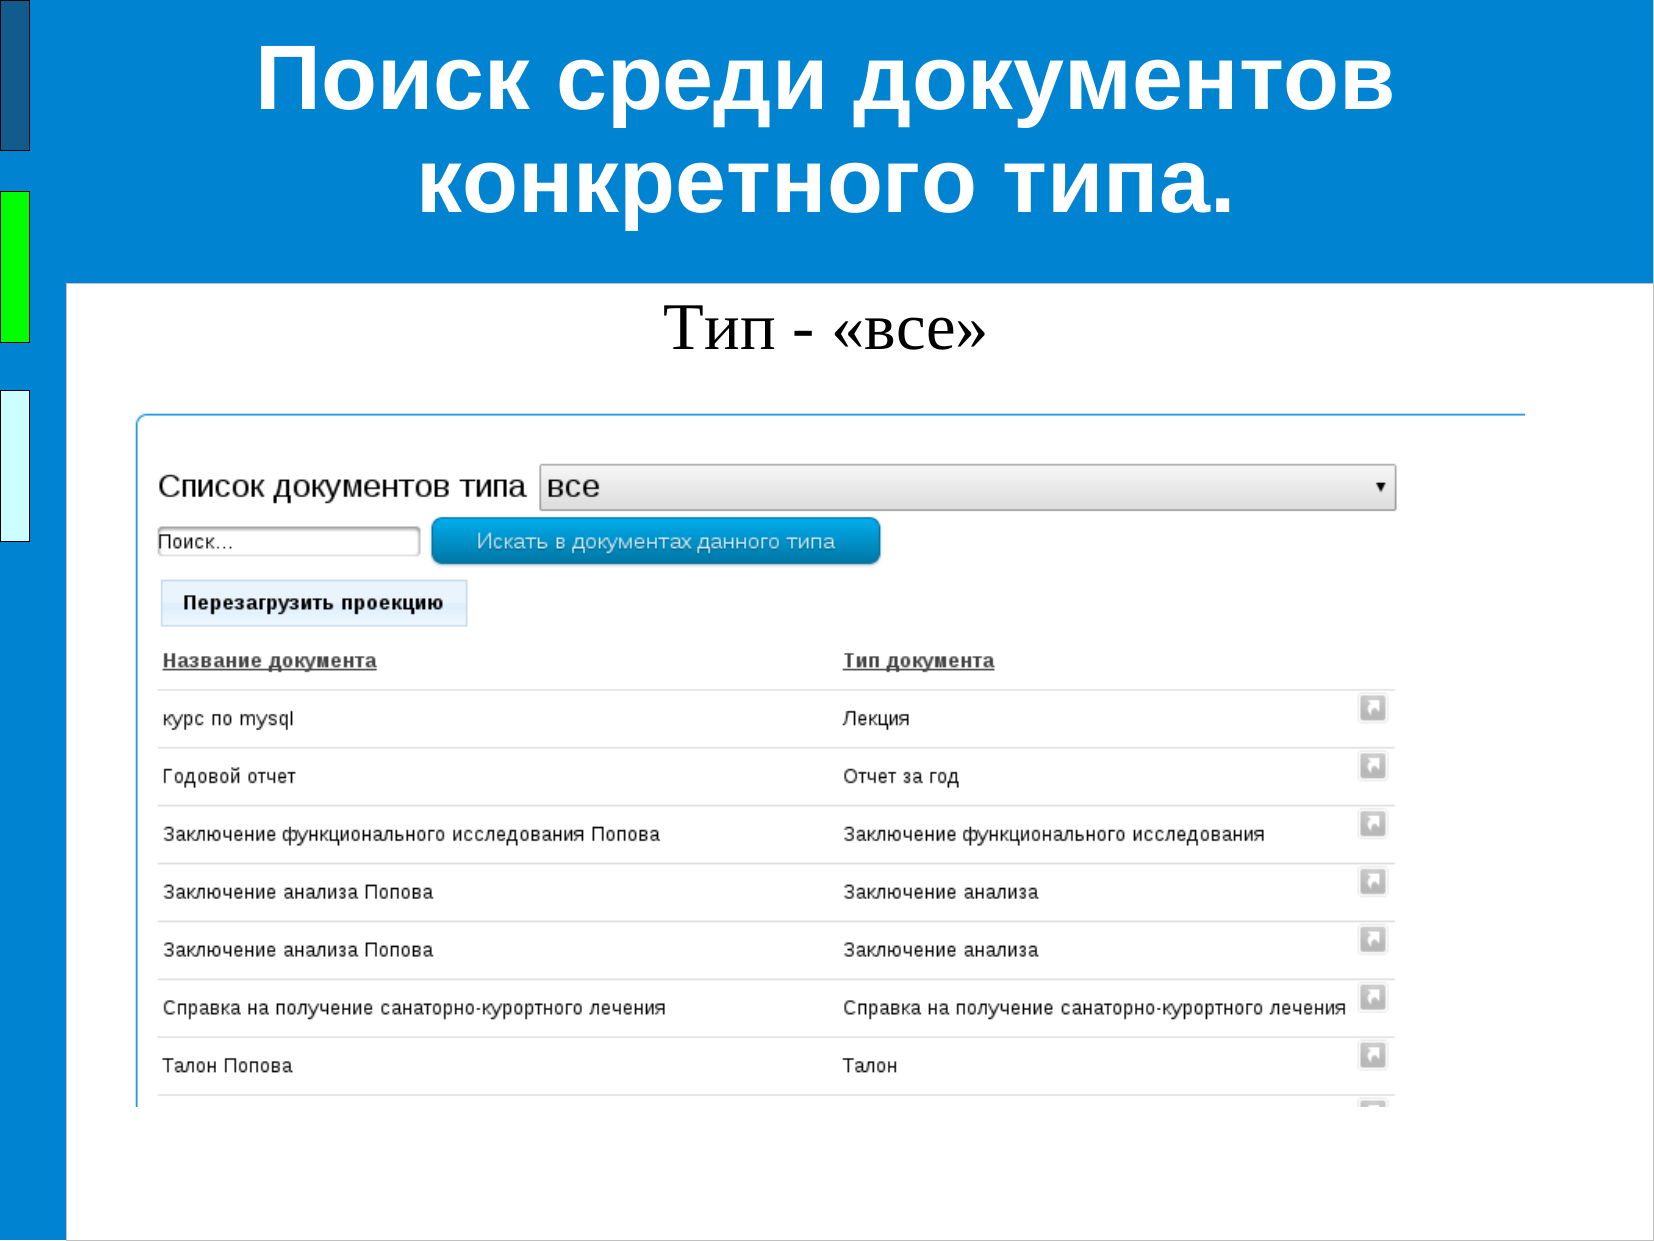

# Поиск среди документов конкретного типа.
Тип - «все»
ООО "Альфа-Интегрум", 2013г.